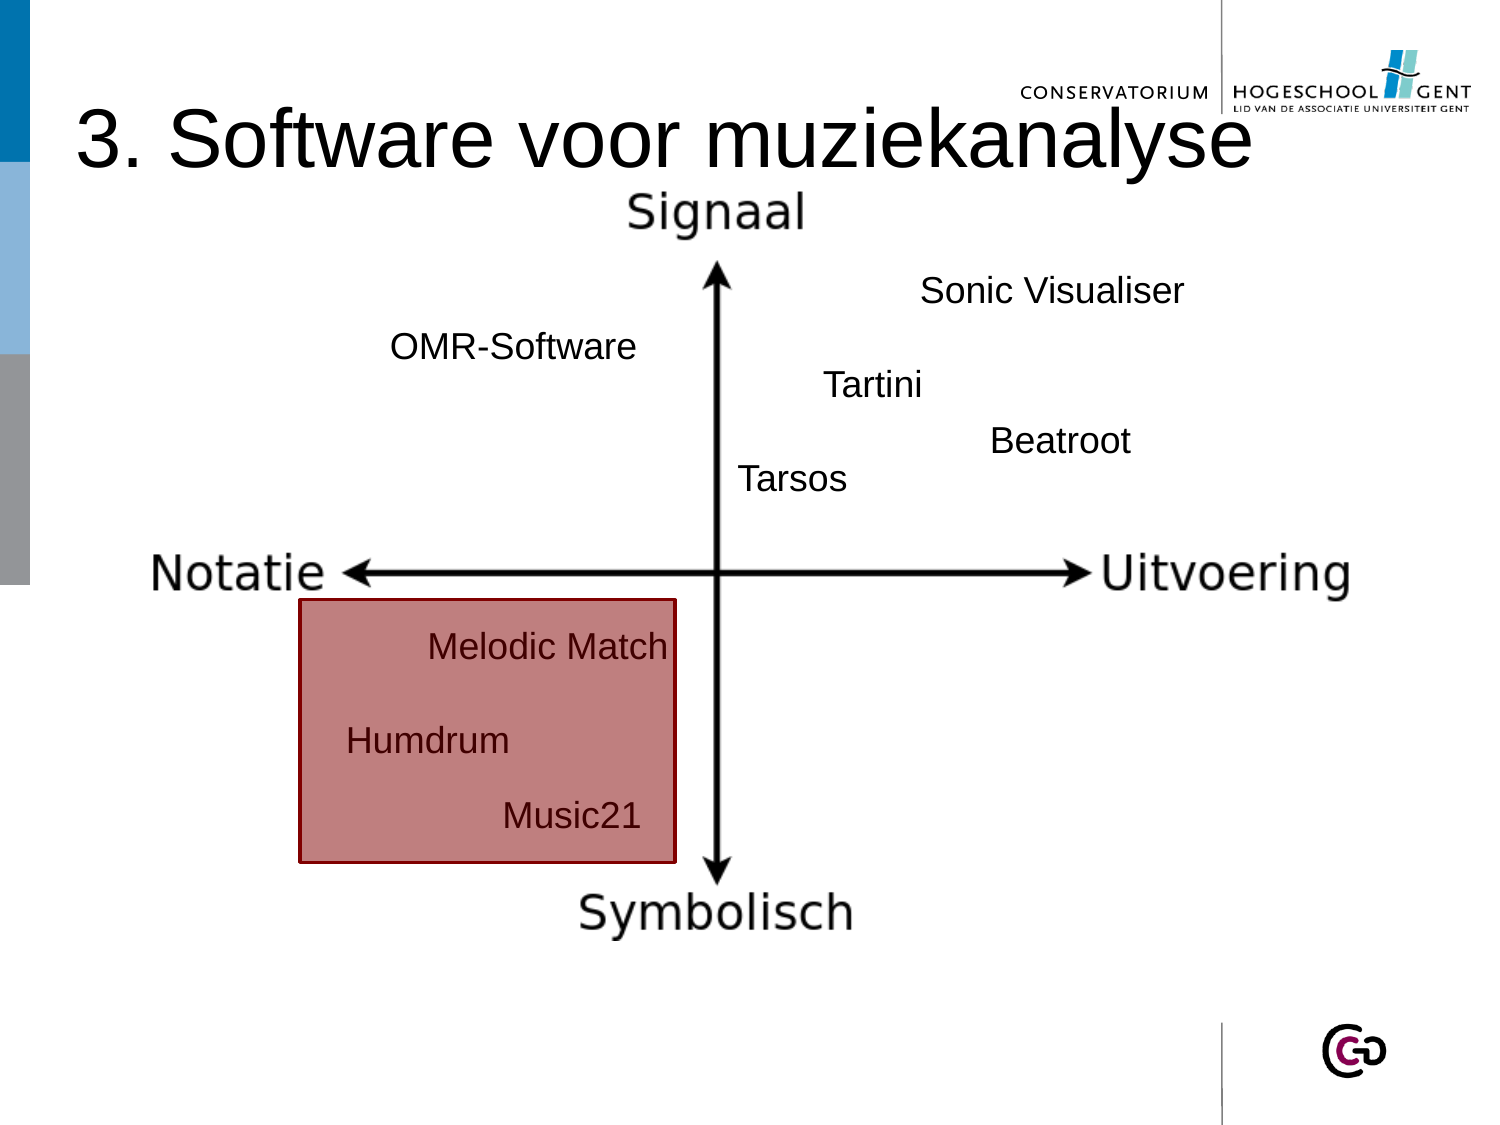

# 3. Software voor muziekanalyse
Sonic Visualiser
OMR-Software
Tartini
Beatroot
Tarsos
Melodic Match
Humdrum
Music21